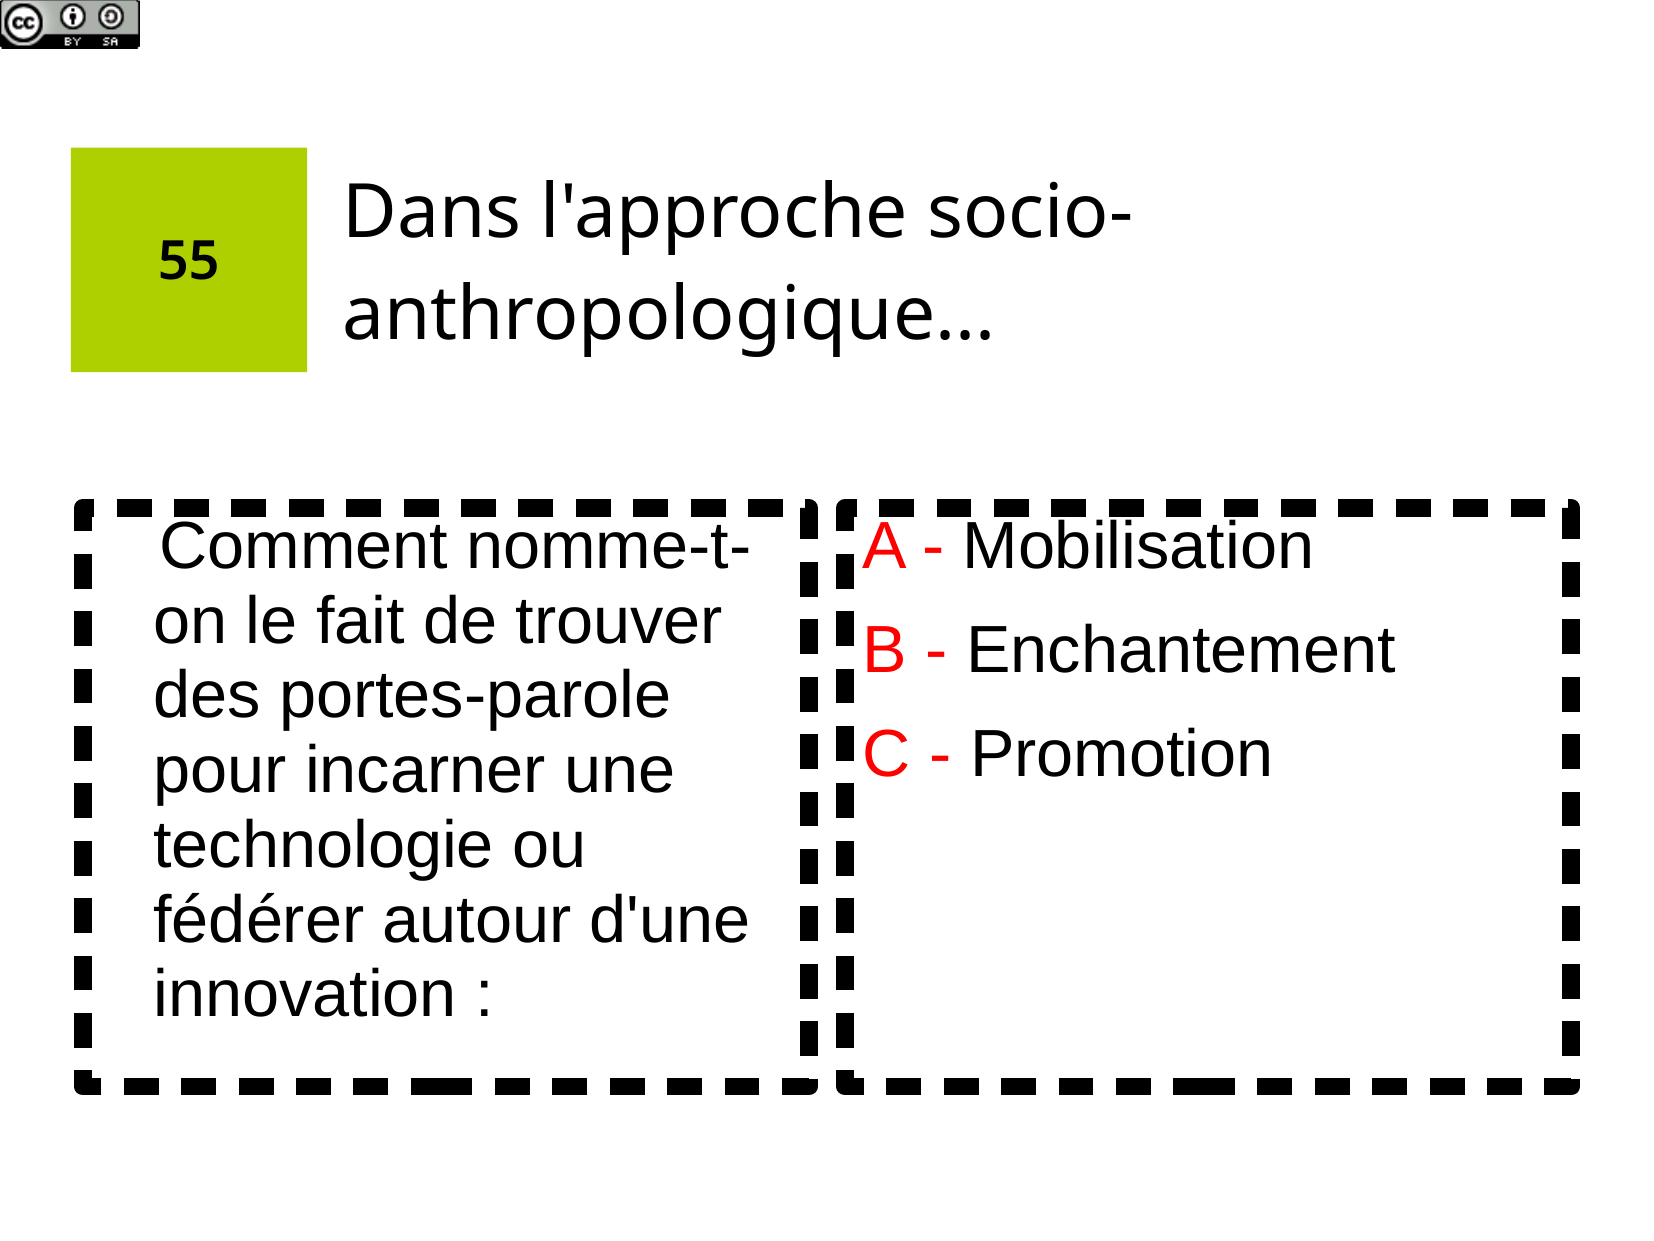

# Dans l'approche socio-anthropologique...
55
Comment nomme-t-on le fait de trouver des portes-parole pour incarner une technologie ou fédérer autour d'une innovation :
Mobilisation
Enchantement
Promotion